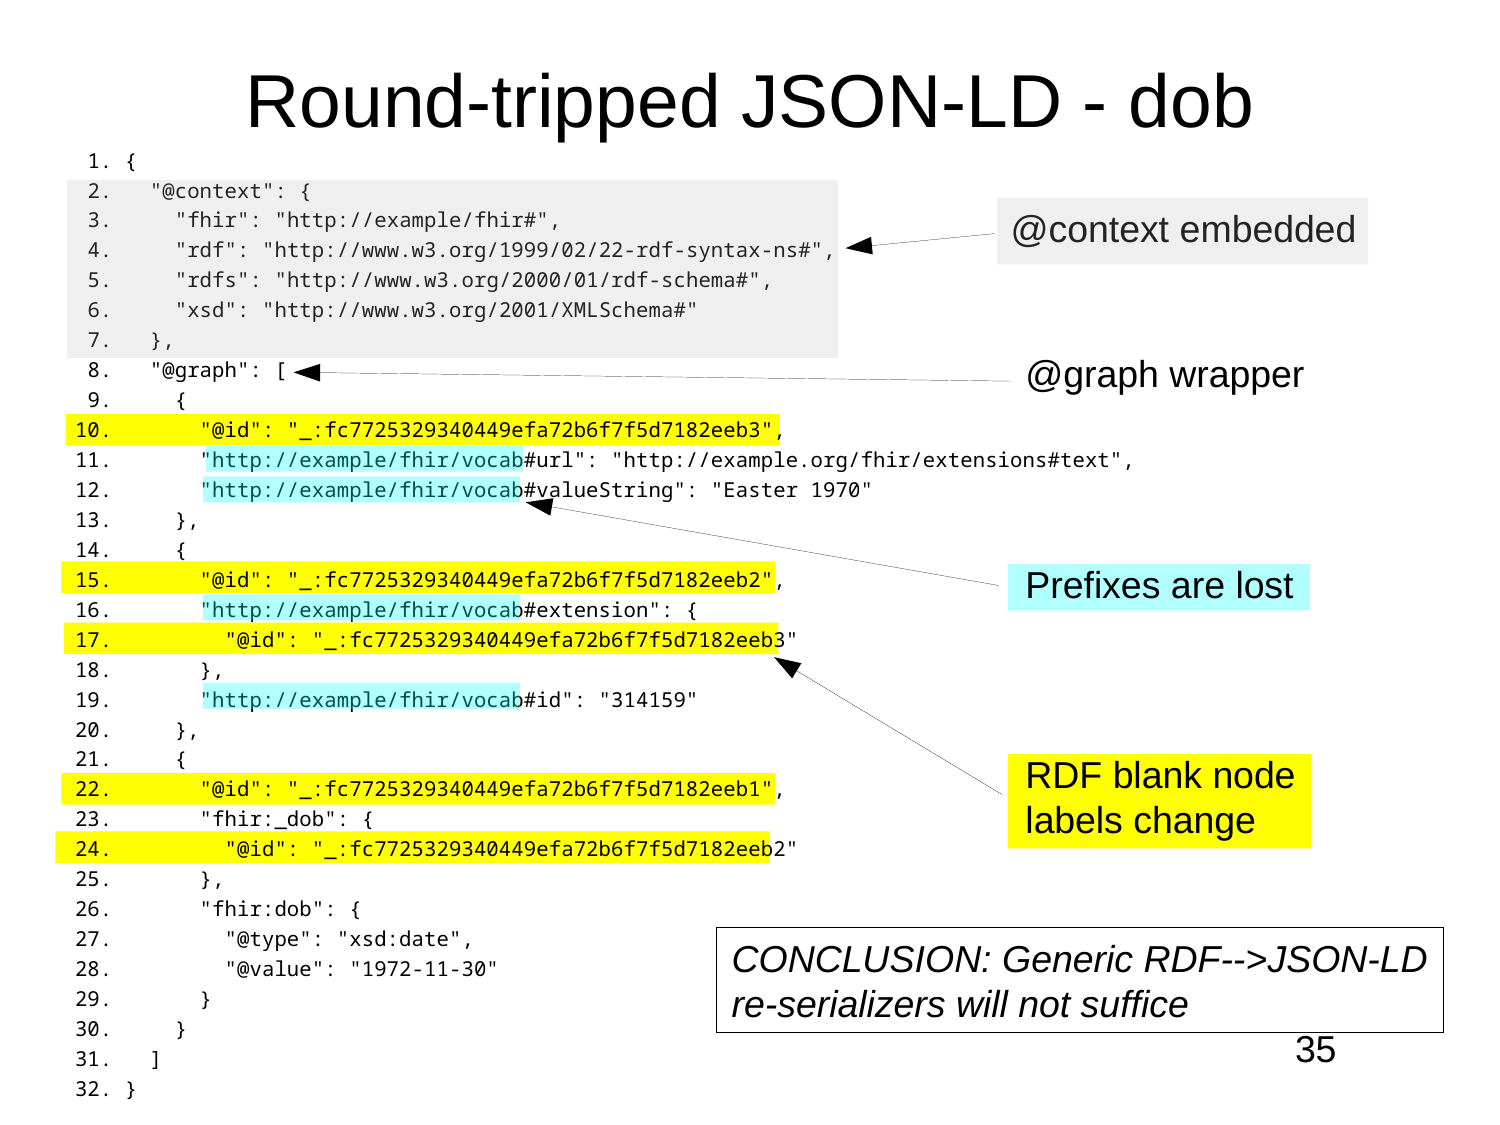

# Round-tripped JSON-LD - dob
 1. {
 2. "@context": {
 3. "fhir": "http://example/fhir#",
 4. "rdf": "http://www.w3.org/1999/02/22-rdf-syntax-ns#",
 5. "rdfs": "http://www.w3.org/2000/01/rdf-schema#",
 6. "xsd": "http://www.w3.org/2001/XMLSchema#"
 7. },
 8. "@graph": [
 9. {
10. "@id": "_:fc7725329340449efa72b6f7f5d7182eeb3",
11. "http://example/fhir/vocab#url": "http://example.org/fhir/extensions#text",
12. "http://example/fhir/vocab#valueString": "Easter 1970"
13. },
14. {
15. "@id": "_:fc7725329340449efa72b6f7f5d7182eeb2",
16. "http://example/fhir/vocab#extension": {
17. "@id": "_:fc7725329340449efa72b6f7f5d7182eeb3"
18. },
19. "http://example/fhir/vocab#id": "314159"
20. },
21. {
22. "@id": "_:fc7725329340449efa72b6f7f5d7182eeb1",
23. "fhir:_dob": {
24. "@id": "_:fc7725329340449efa72b6f7f5d7182eeb2"
25. },
26. "fhir:dob": {
27. "@type": "xsd:date",
28. "@value": "1972-11-30"
29. }
30. }
31. ]
32. }
@context embedded
@graph wrapper
Prefixes are lost
RDF blank node
labels change
CONCLUSION: Generic RDF-->JSON-LD
re-serializers will not suffice
35